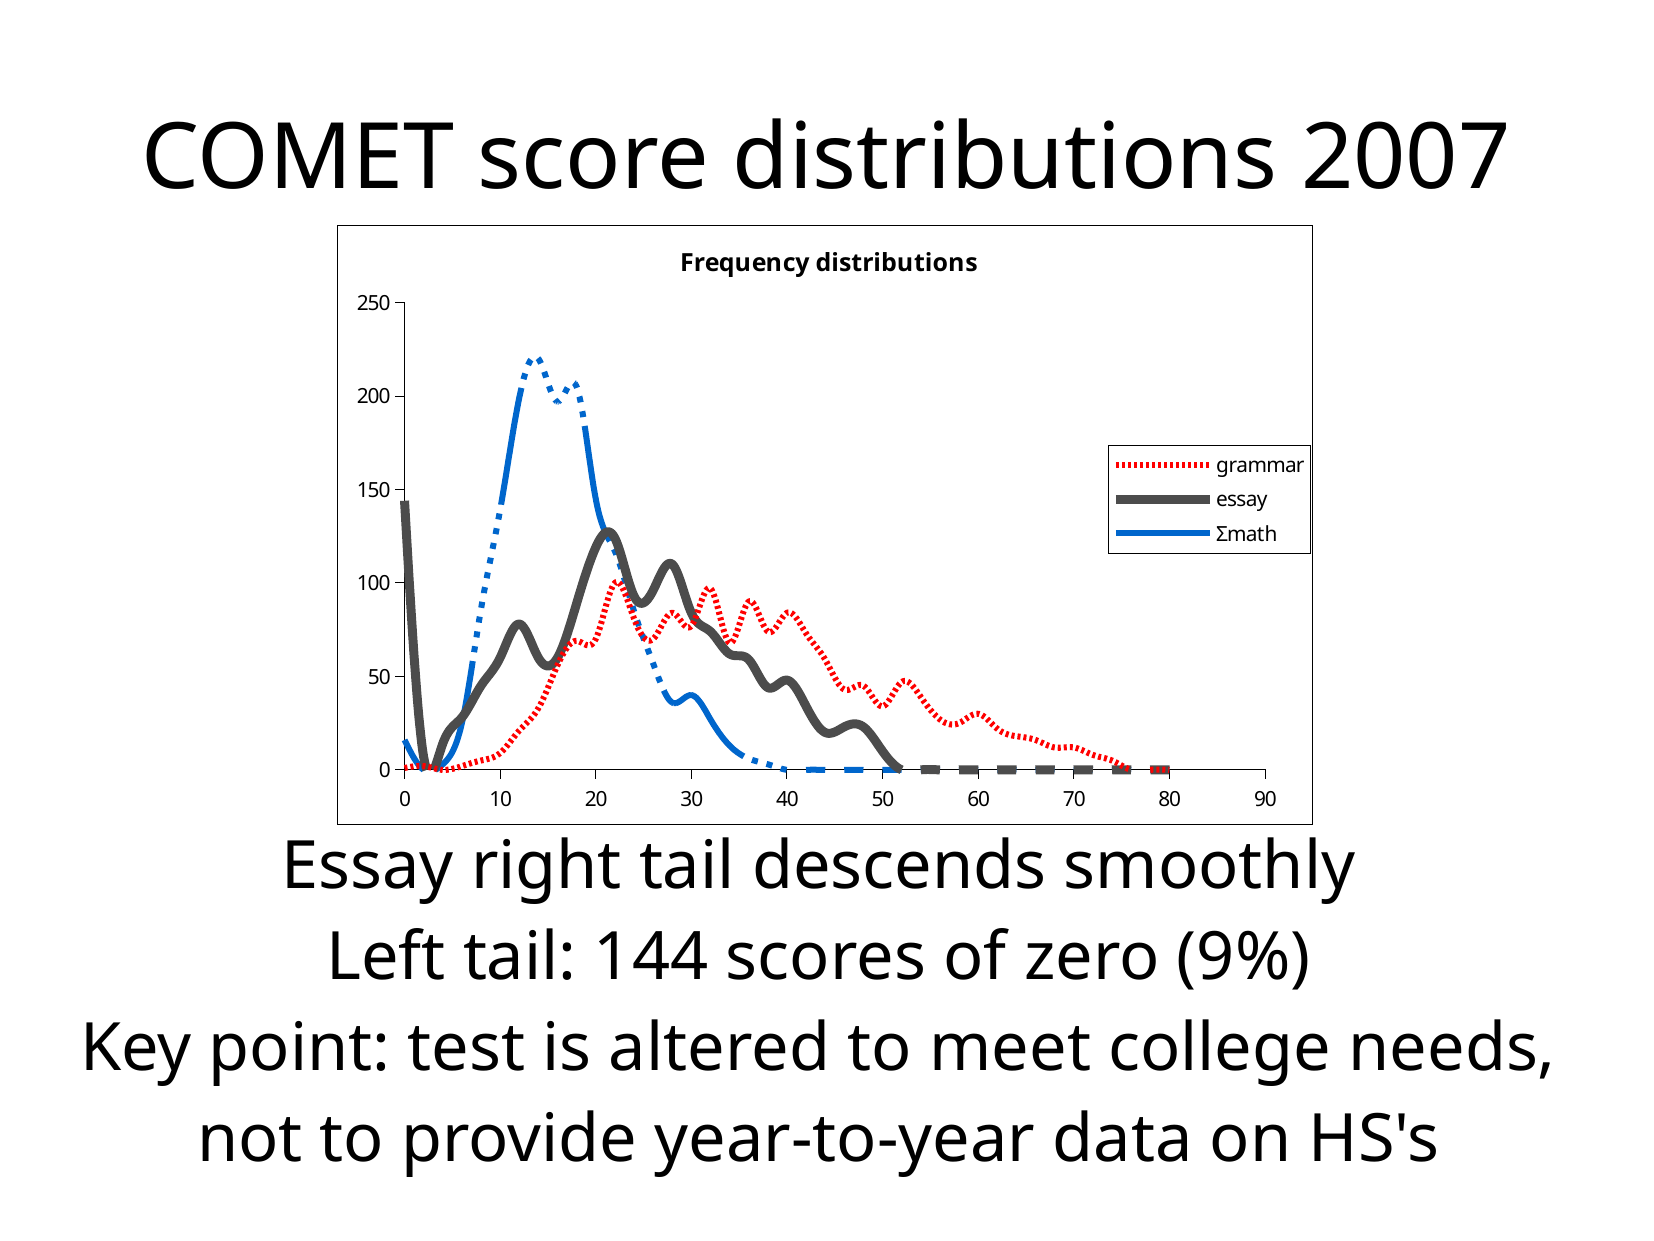

# COMET score distributions 2007
### Chart: Frequency distributions
| Category | grammar | essay | Σmath |
|---|---|---|---|Essay right tail descends smoothly
Left tail: 144 scores of zero (9%)
Key point: test is altered to meet college needs, not to provide year-to-year data on HS's